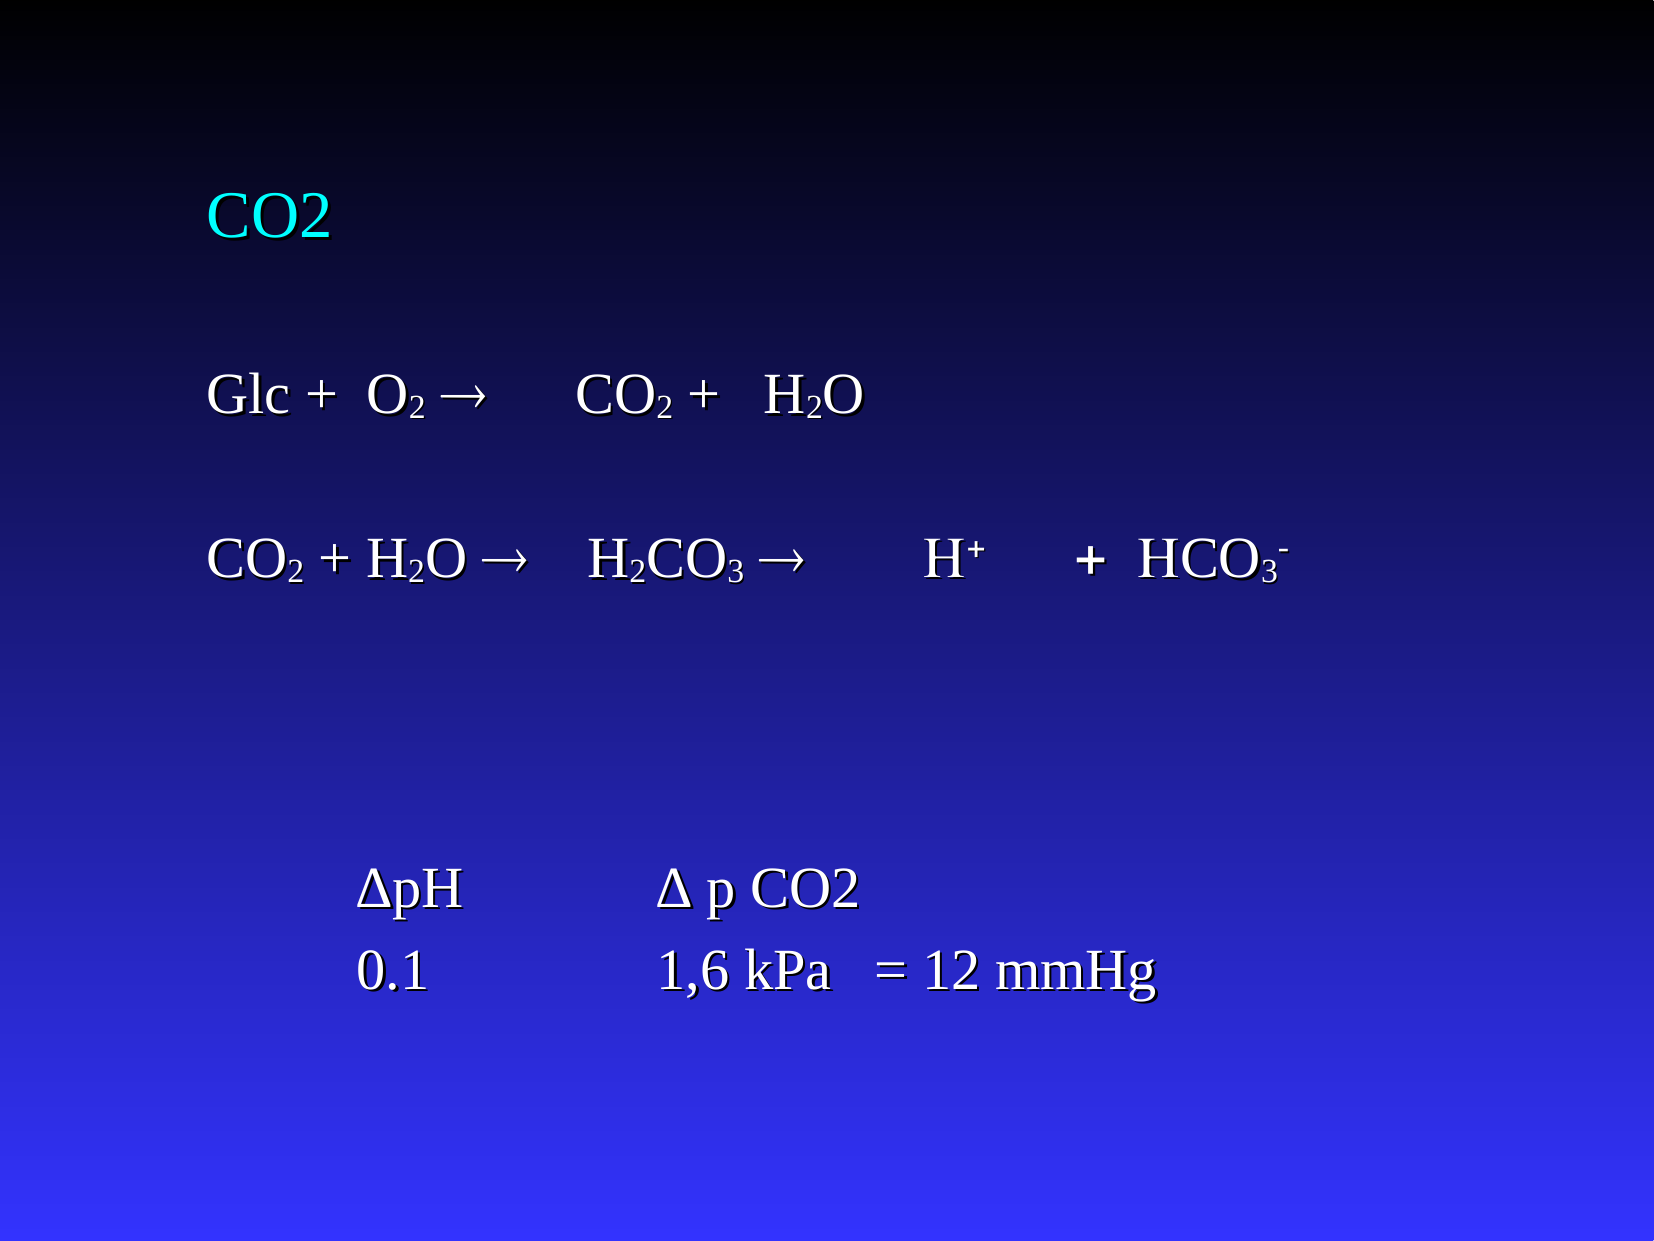

# CO2
Glc + O2  CO2 + H2O
CO2 + H2O  H2CO3  H+ + HCO3-
 	∆pH		∆ p CO2
 	0.1		1,6 kPa = 12 mmHg